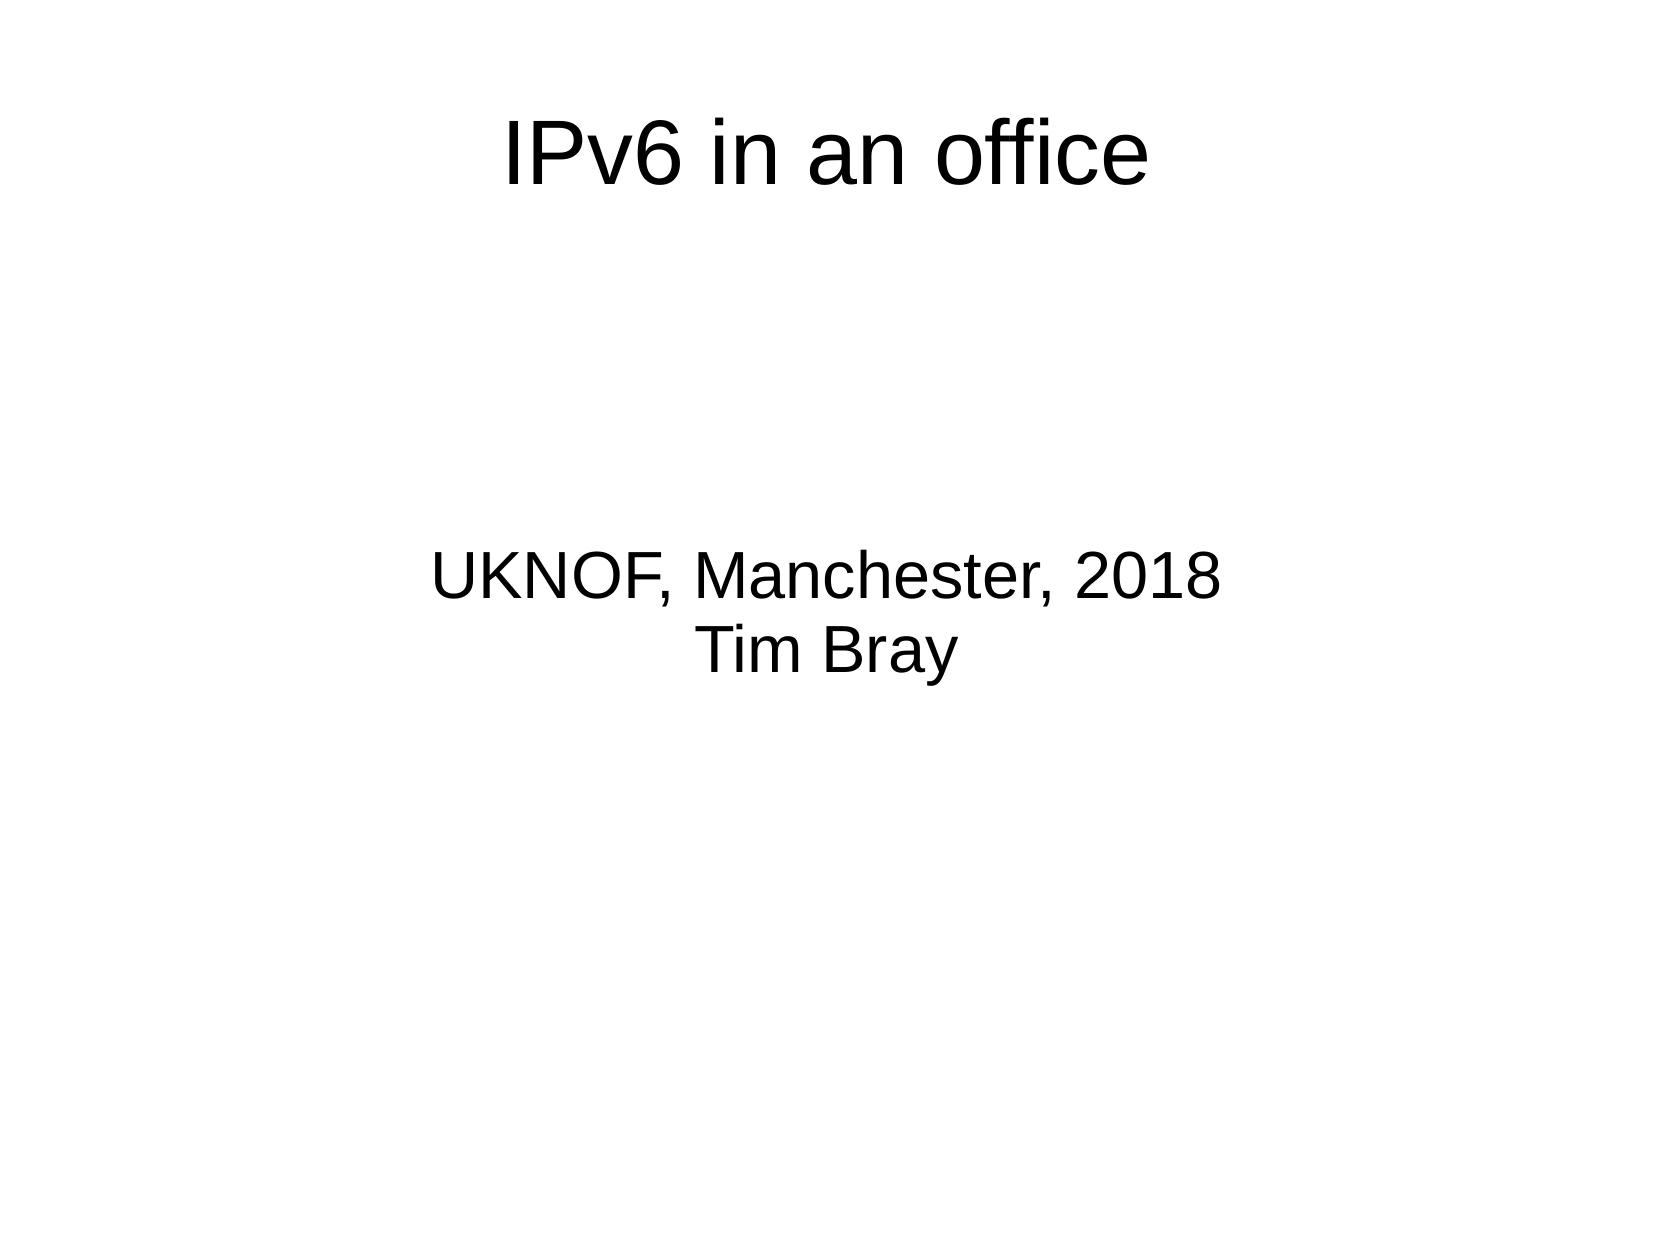

# IPv6 in an office
UKNOF, Manchester, 2018
Tim Bray